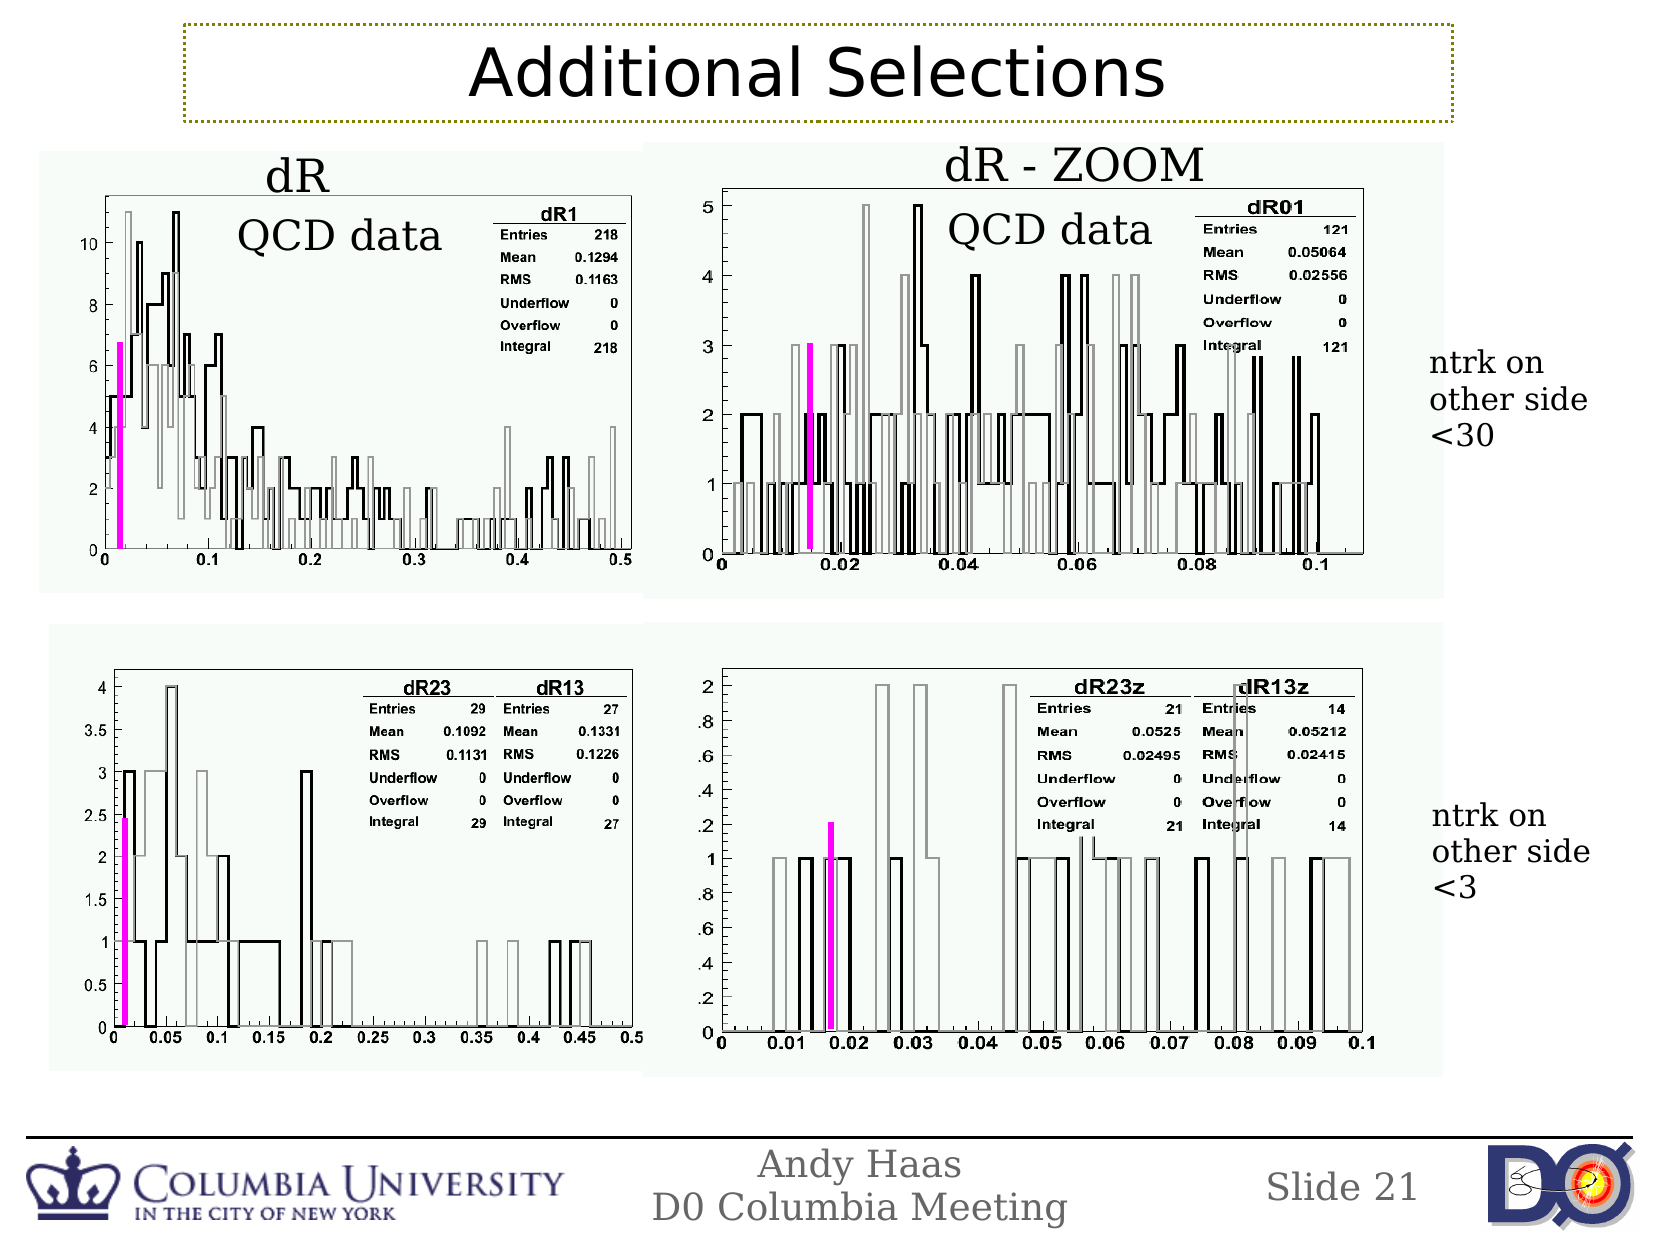

# Additional Selections
dR - ZOOM
dR
QCD data
QCD data
ntrk on
other side
<30
ntrk on
other side
<3